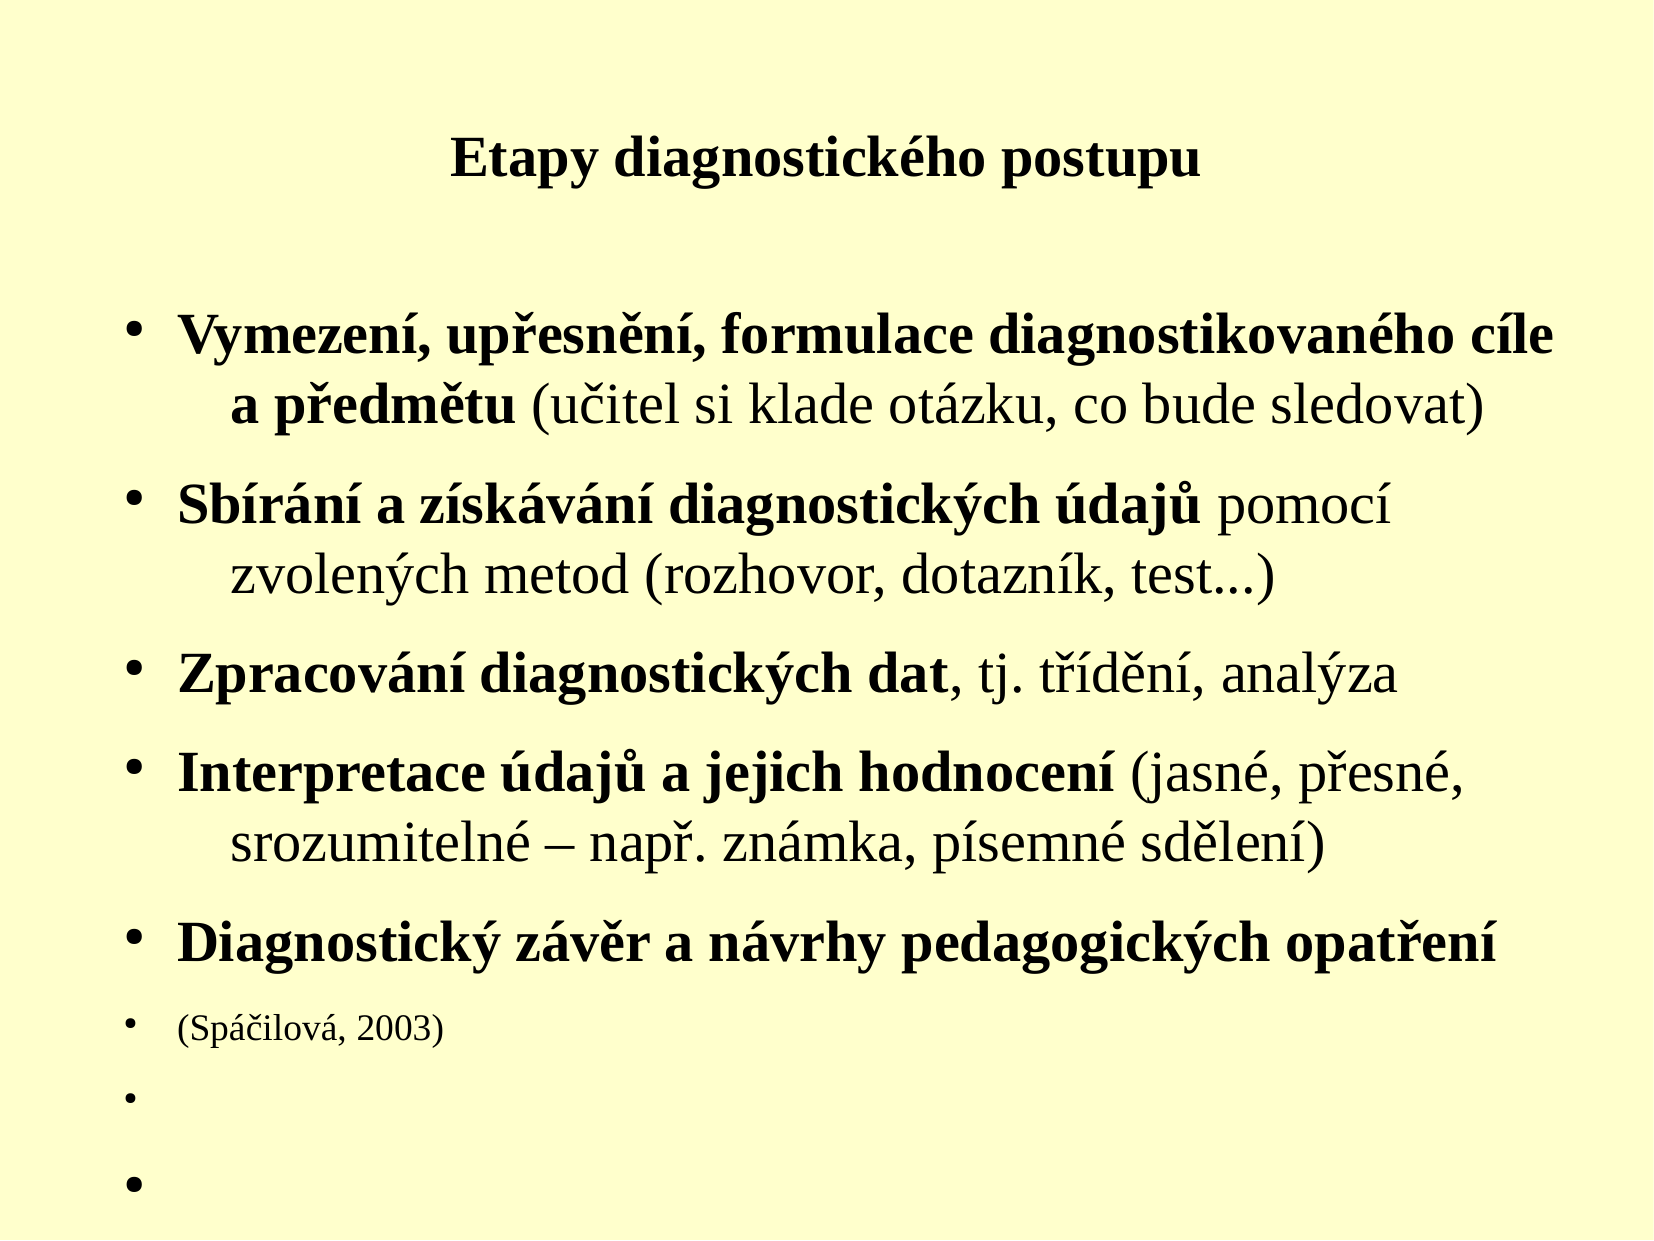

# Etapy diagnostického postupu
Vymezení, upřesnění, formulace diagnostikovaného cíle a předmětu (učitel si klade otázku, co bude sledovat)
Sbírání a získávání diagnostických údajů pomocí zvolených metod (rozhovor, dotazník, test...)
Zpracování diagnostických dat, tj. třídění, analýza
Interpretace údajů a jejich hodnocení (jasné, přesné, srozumitelné – např. známka, písemné sdělení)
Diagnostický závěr a návrhy pedagogických opatření
(Spáčilová, 2003)